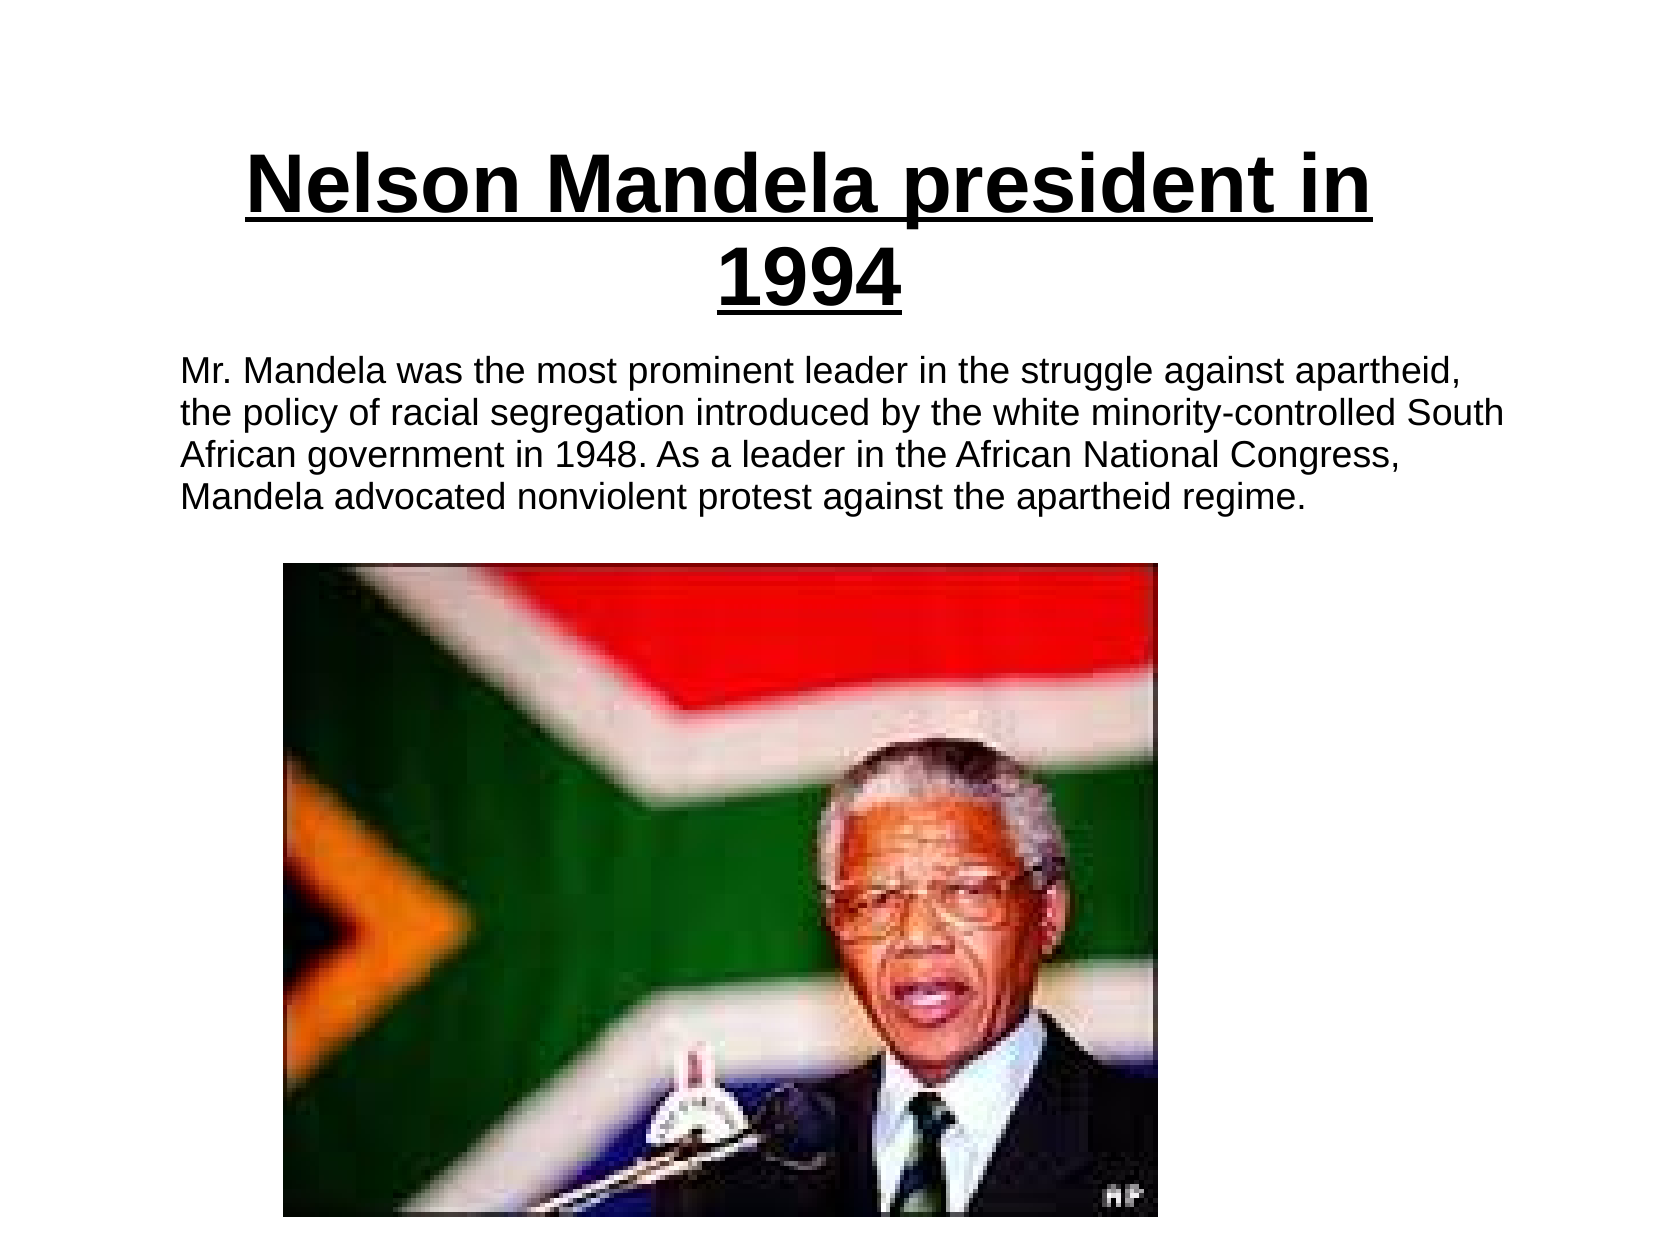

Nelson Mandela president in 1994
Mr. Mandela was the most prominent leader in the struggle against apartheid, the policy of racial segregation introduced by the white minority-controlled South African government in 1948. As a leader in the African National Congress, Mandela advocated nonviolent protest against the apartheid regime.